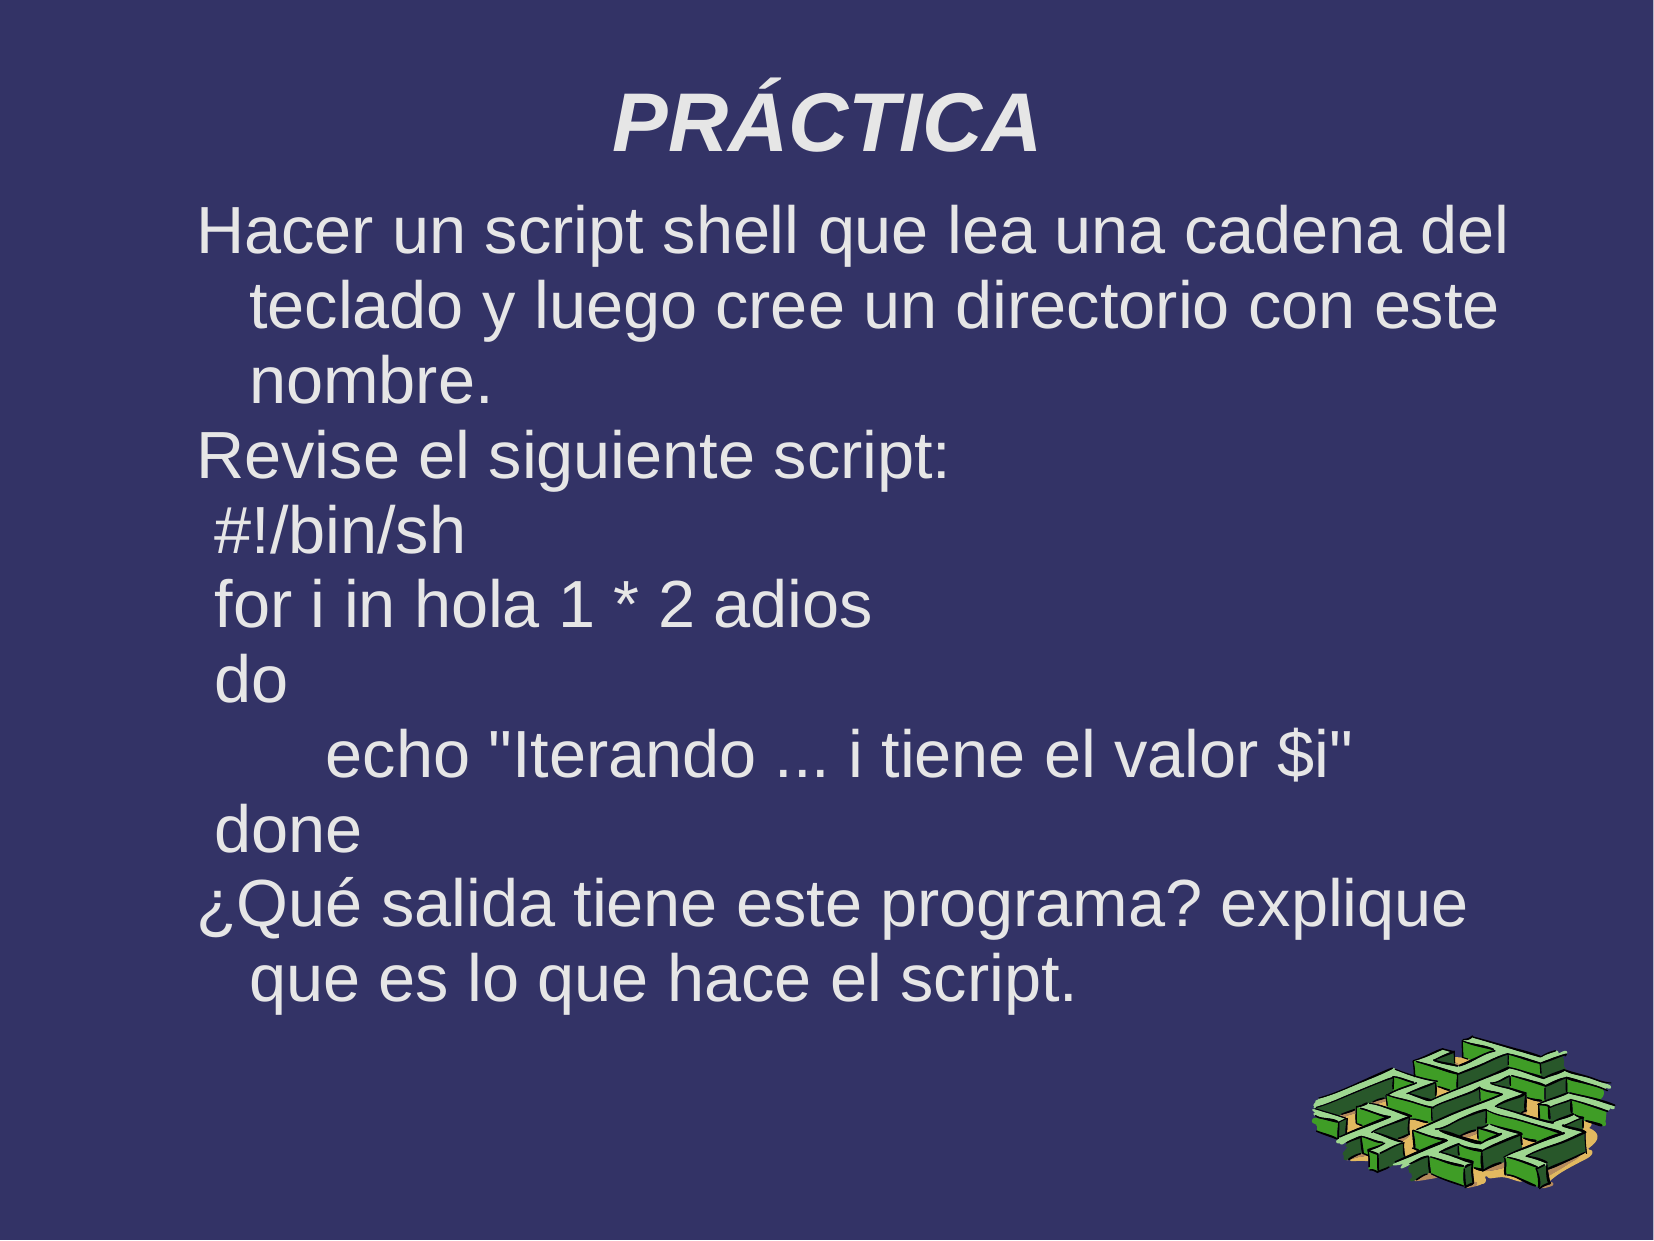

# PRÁCTICA
Hacer un script shell que lea una cadena del teclado y luego cree un directorio con este nombre.
Revise el siguiente script:
 #!/bin/sh
 for i in hola 1 * 2 adios
 do
 echo "Iterando ... i tiene el valor $i"
 done
¿Qué salida tiene este programa? explique que es lo que hace el script.